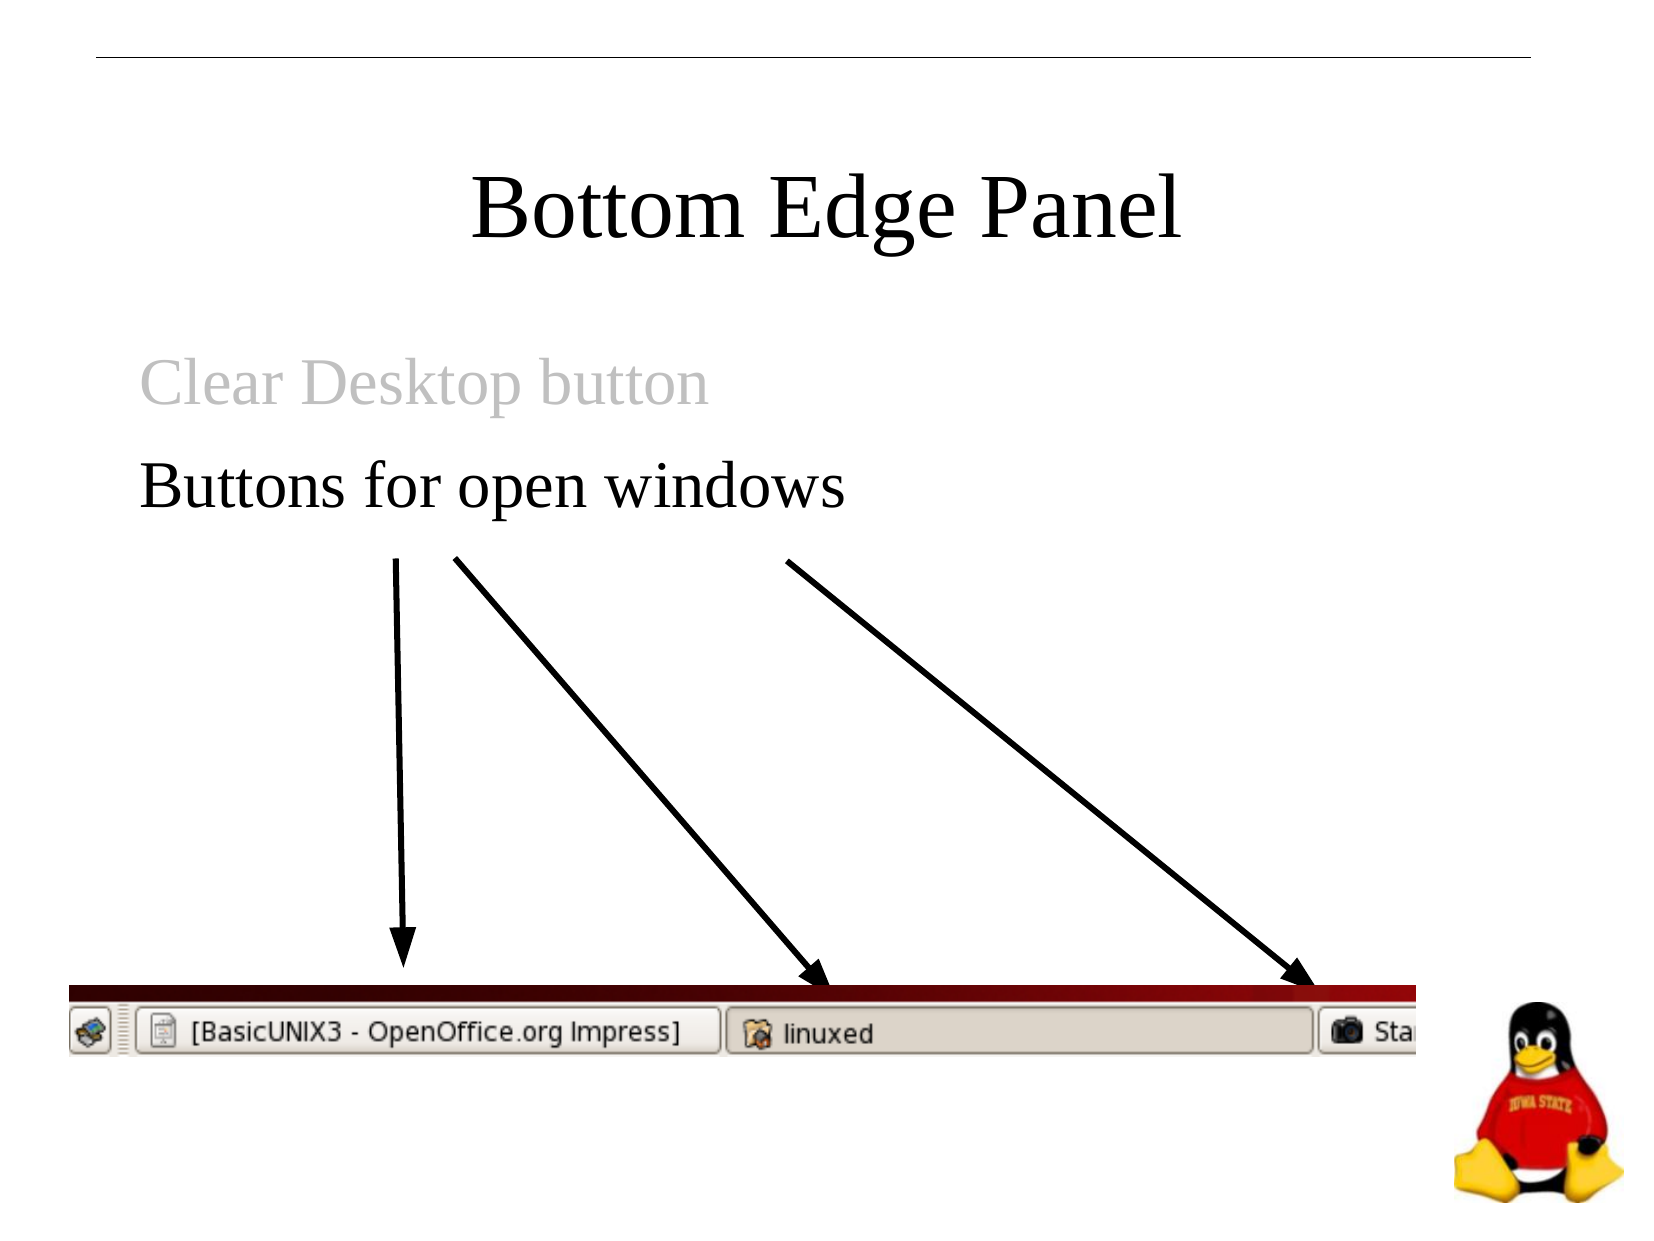

# Bottom Edge Panel
Clear Desktop button
Buttons for open windows